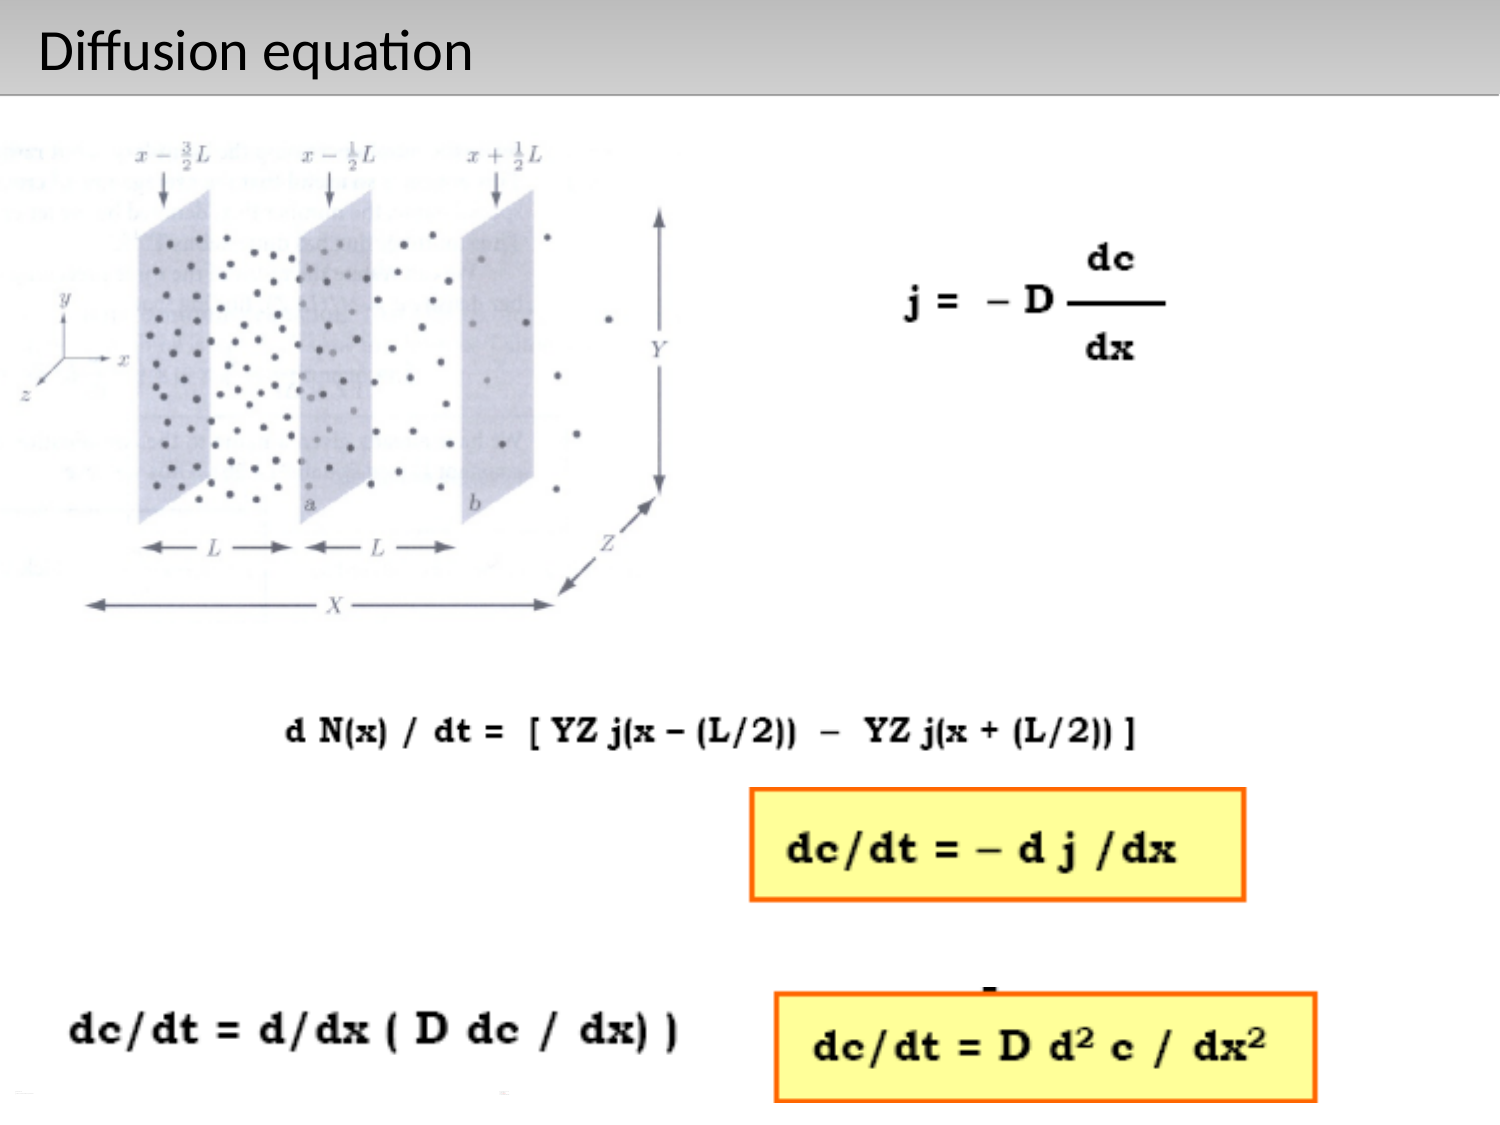

# Diffusion equation
This corresponds to Fick’s first law
For practical purposes, this is easier to measure in a different form using the continuity equation
Net change of particles across the surface ”a” is
In the limit of small L, this leads to
known as the continuity equation.
Combining the above two yields the diffusion equation